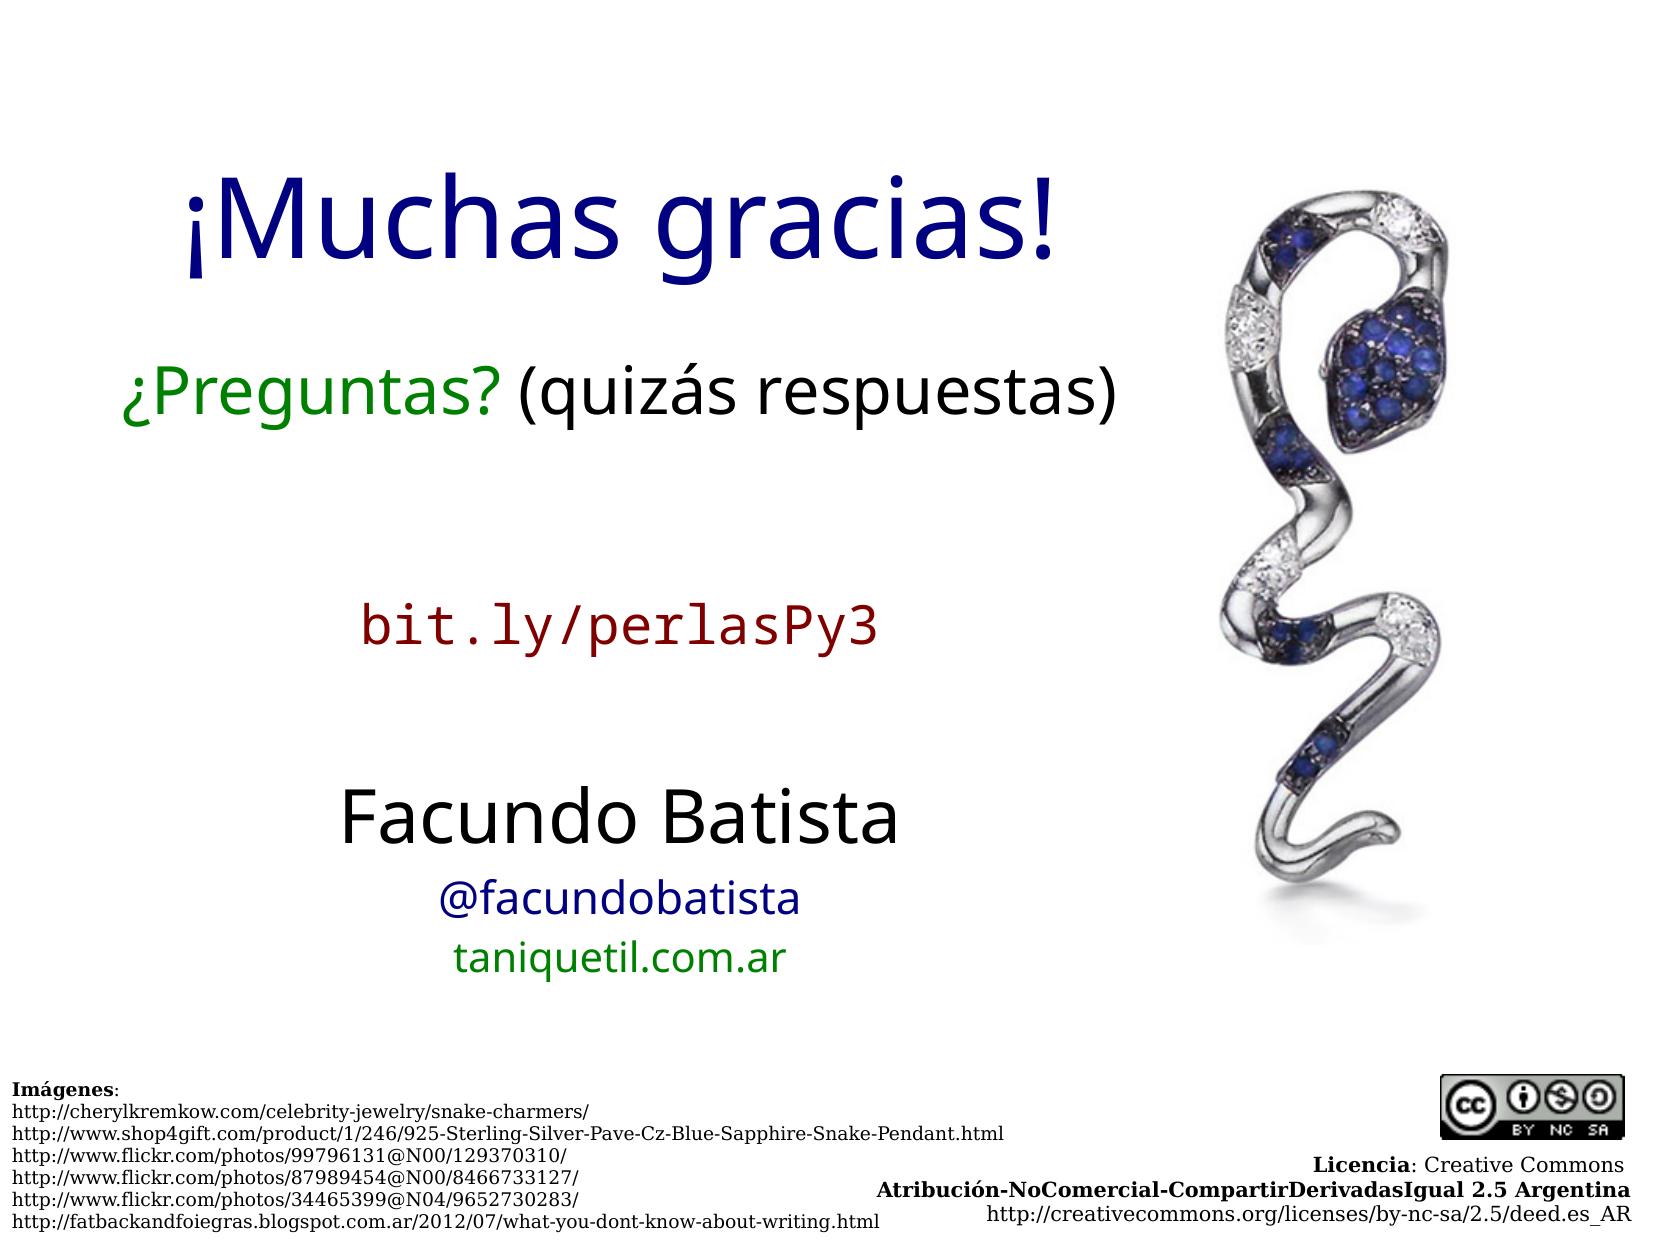

¡Muchas gracias!
¿Preguntas? (quizás respuestas)
bit.ly/perlasPy3
Facundo Batista
@facundobatista
taniquetil.com.ar
Imágenes:
http://cherylkremkow.com/celebrity-jewelry/snake-charmers/
http://www.shop4gift.com/product/1/246/925-Sterling-Silver-Pave-Cz-Blue-Sapphire-Snake-Pendant.html
http://www.flickr.com/photos/99796131@N00/129370310/
http://www.flickr.com/photos/87989454@N00/8466733127/
http://www.flickr.com/photos/34465399@N04/9652730283/
http://fatbackandfoiegras.blogspot.com.ar/2012/07/what-you-dont-know-about-writing.html
Licencia: Creative Commons
Atribución-NoComercial-CompartirDerivadasIgual 2.5 Argentina
http://creativecommons.org/licenses/by-nc-sa/2.5/deed.es_AR